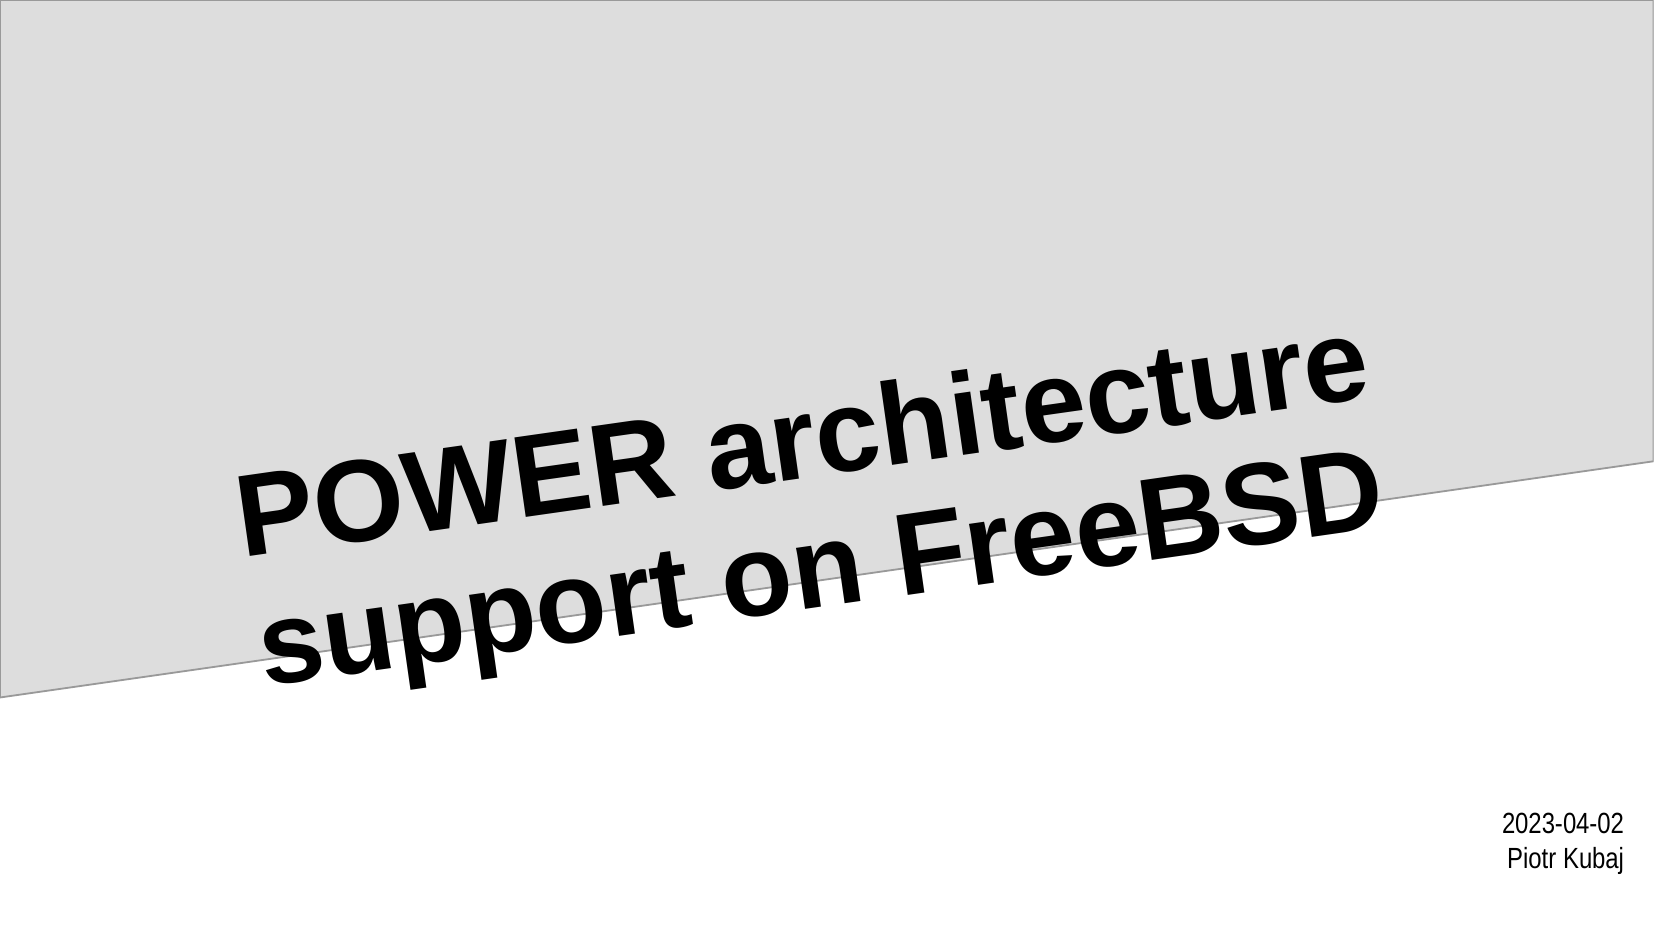

# POWER architecture support on FreeBSD
2023-04-02
Piotr Kubaj